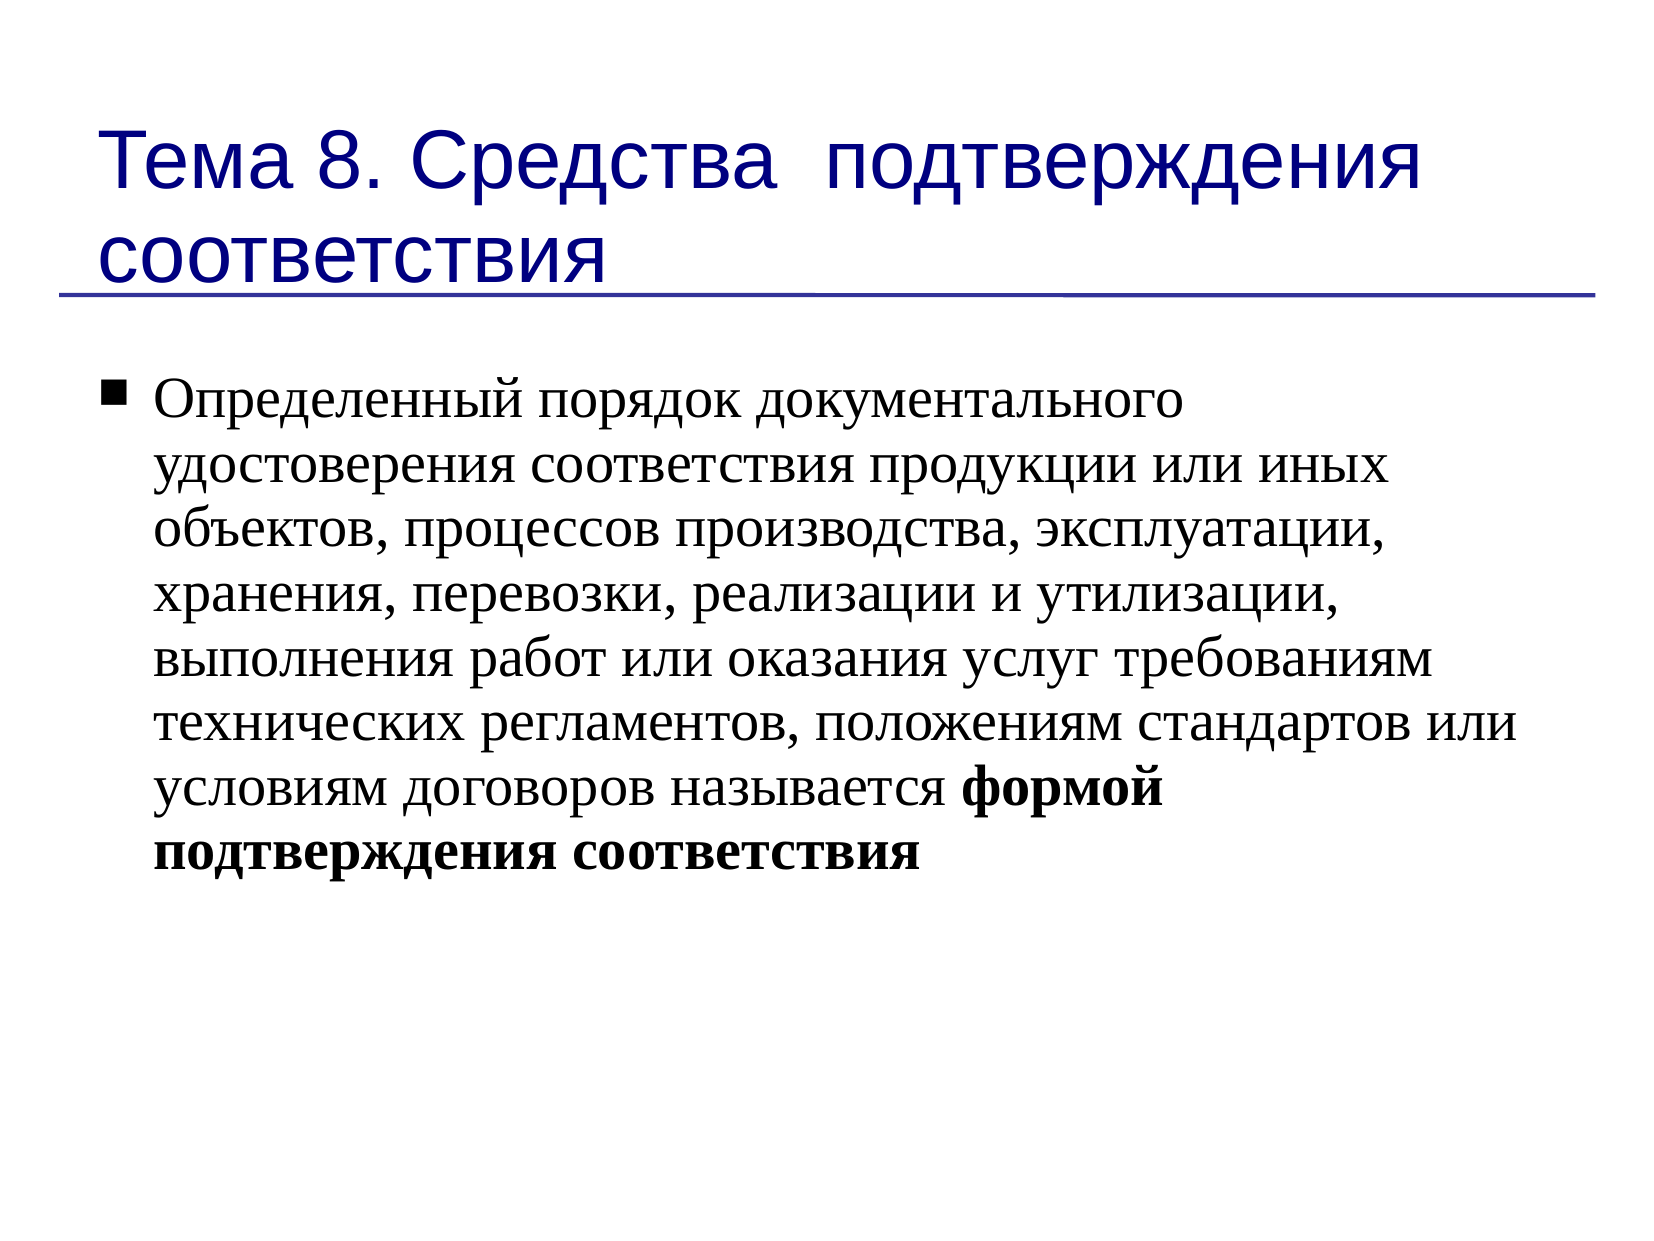

# Тема 8. Средства подтверждения соответствия
Определенный порядок документального удостоверения соответствия продукции или иных объектов, процессов производства, эксплуатации, хранения, перевозки, реализации и утилизации, выполнения работ или оказания услуг требованиям технических регламентов, положениям стандартов или условиям договоров называется формой подтверждения соответствия